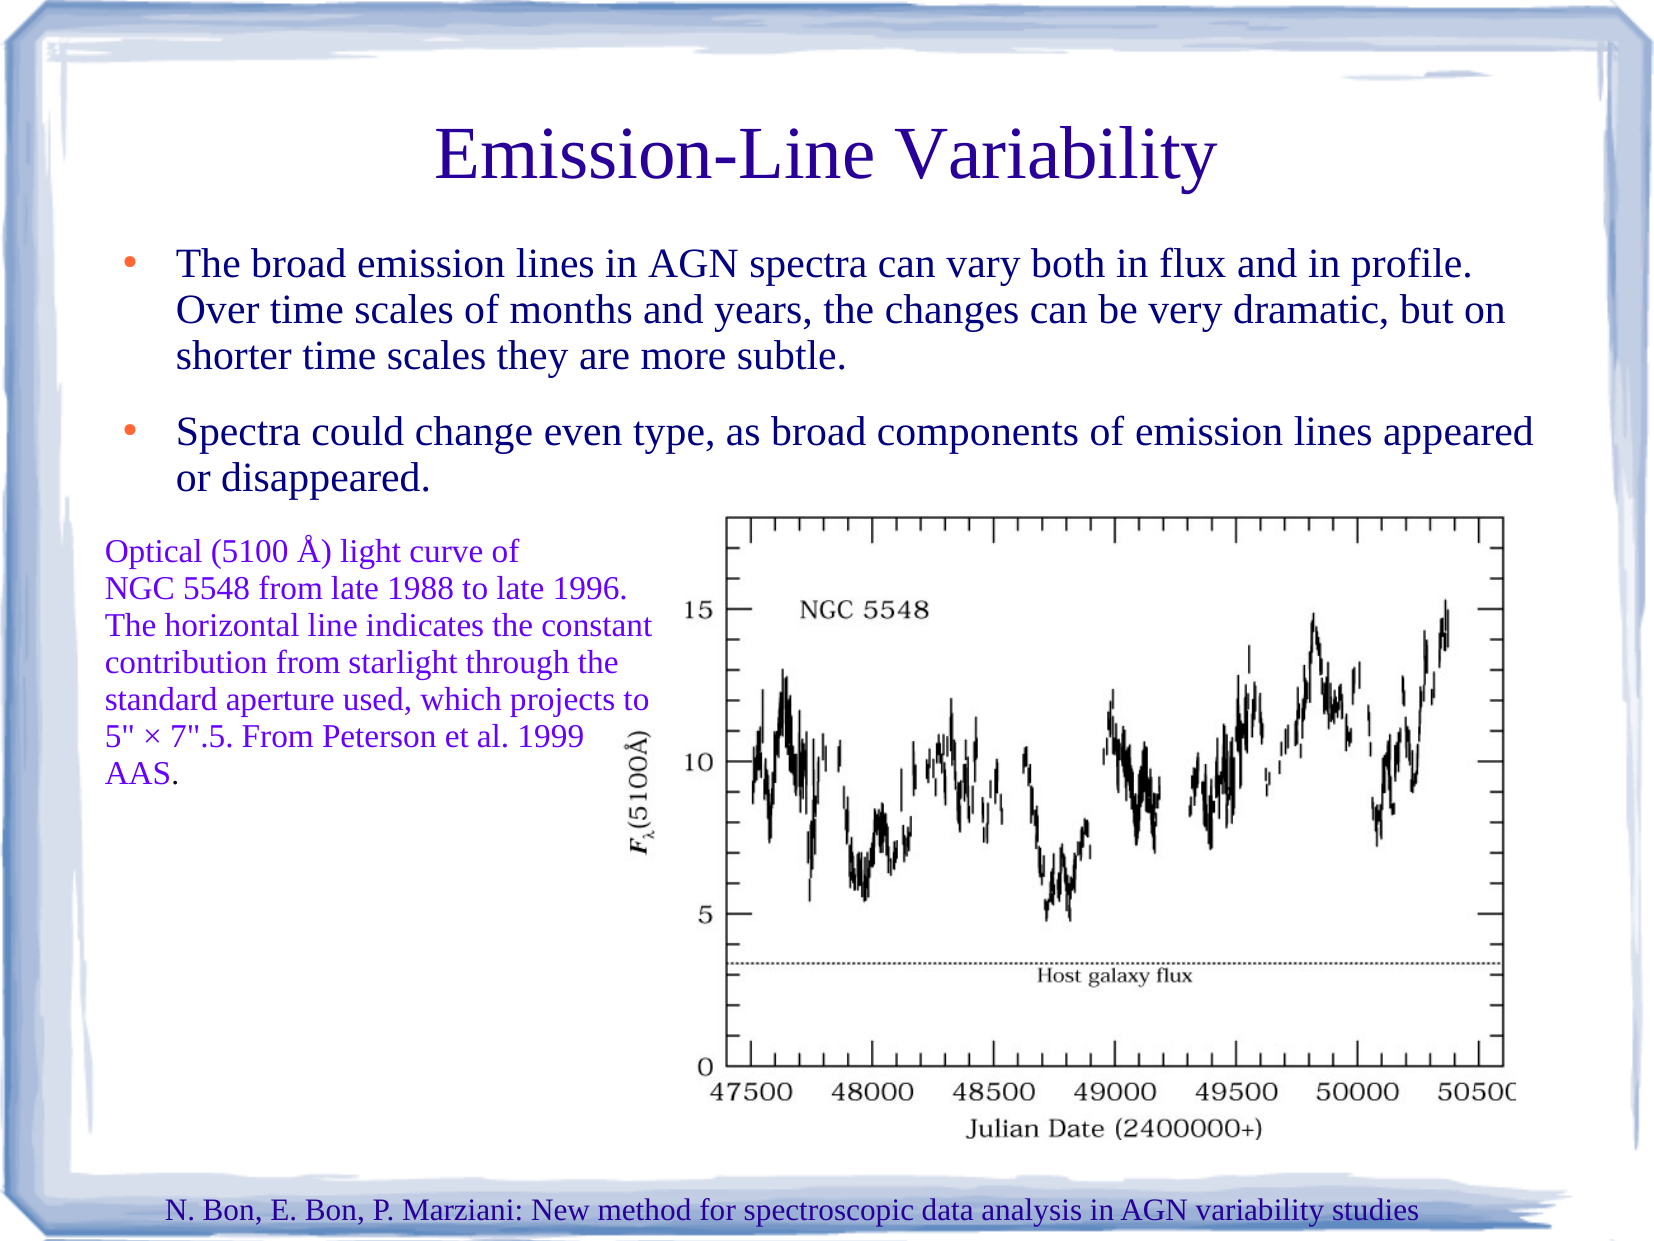

# Emission-Line Variability
The broad emission lines in AGN spectra can vary both in flux and in profile. Over time scales of months and years, the changes can be very dramatic, but on shorter time scales they are more subtle.
Spectra could change even type, as broad components of emission lines appeared or disappeared.
Optical (5100 Å) light curve of NGC 5548 from late 1988 to late 1996. The horizontal line indicates the constant contribution from starlight through the standard aperture used, which projects to 5" × 7".5. From Peterson et al. 1999 AAS.
N. Bon, E. Bon, P. Marziani: New method for spectroscopic data analysis in AGN variability studies